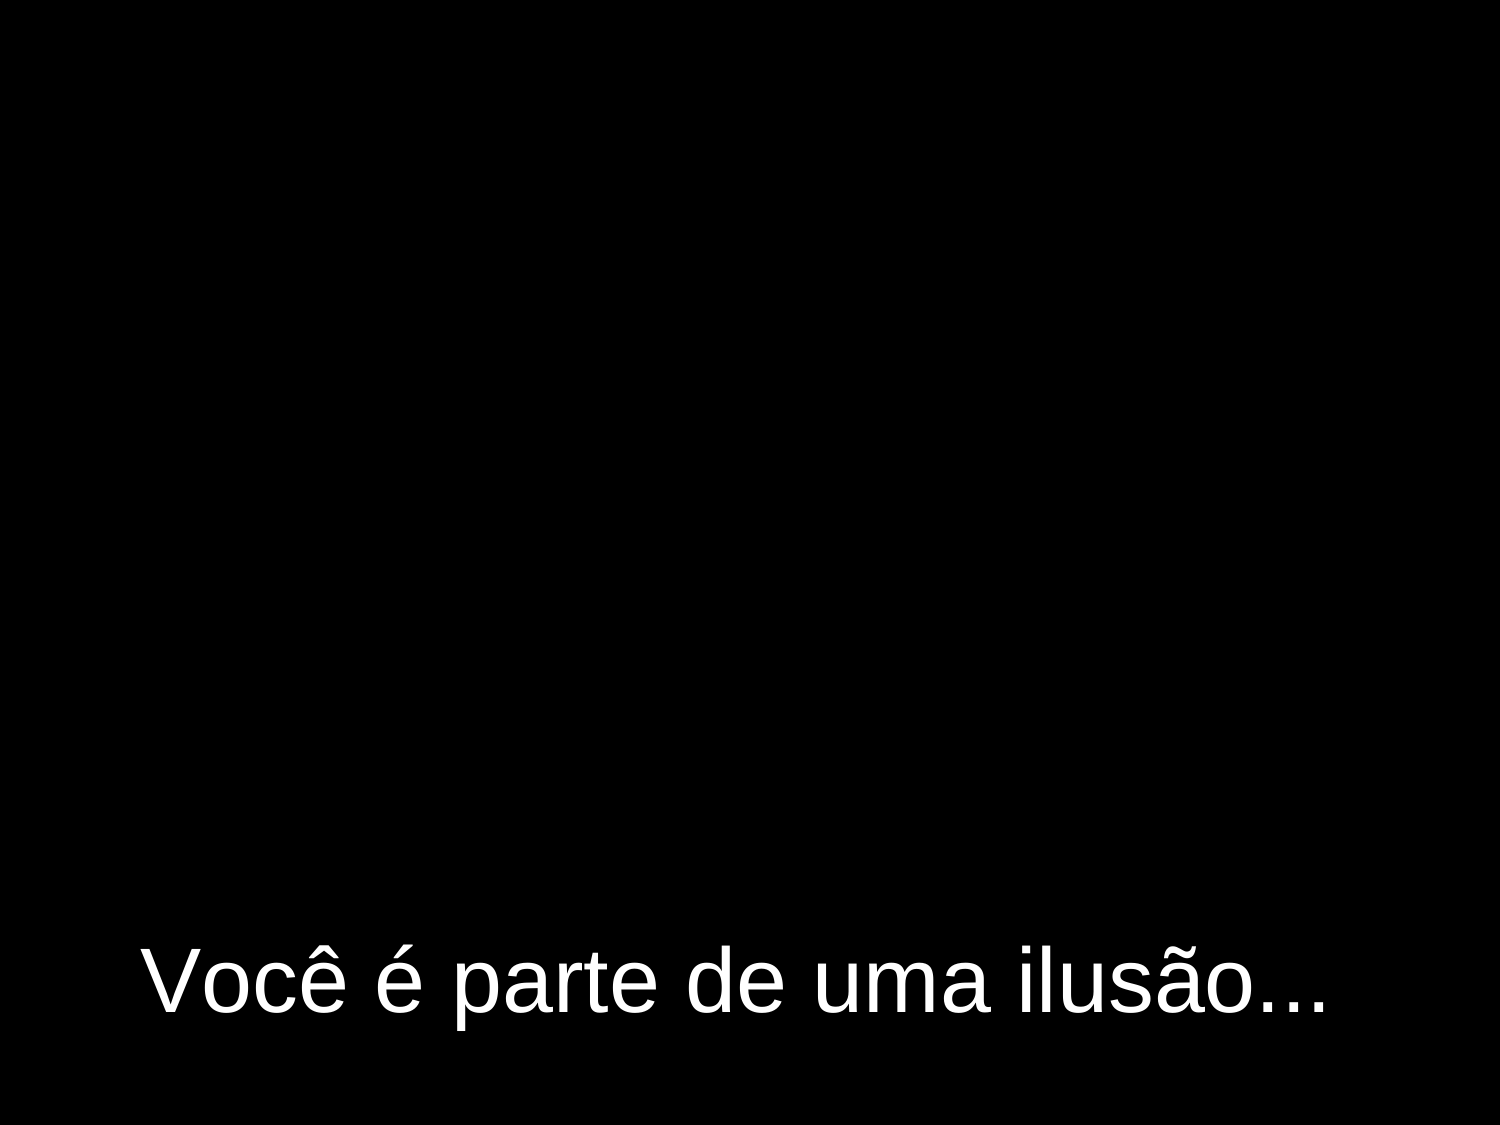

# Você é parte de uma ilusão...